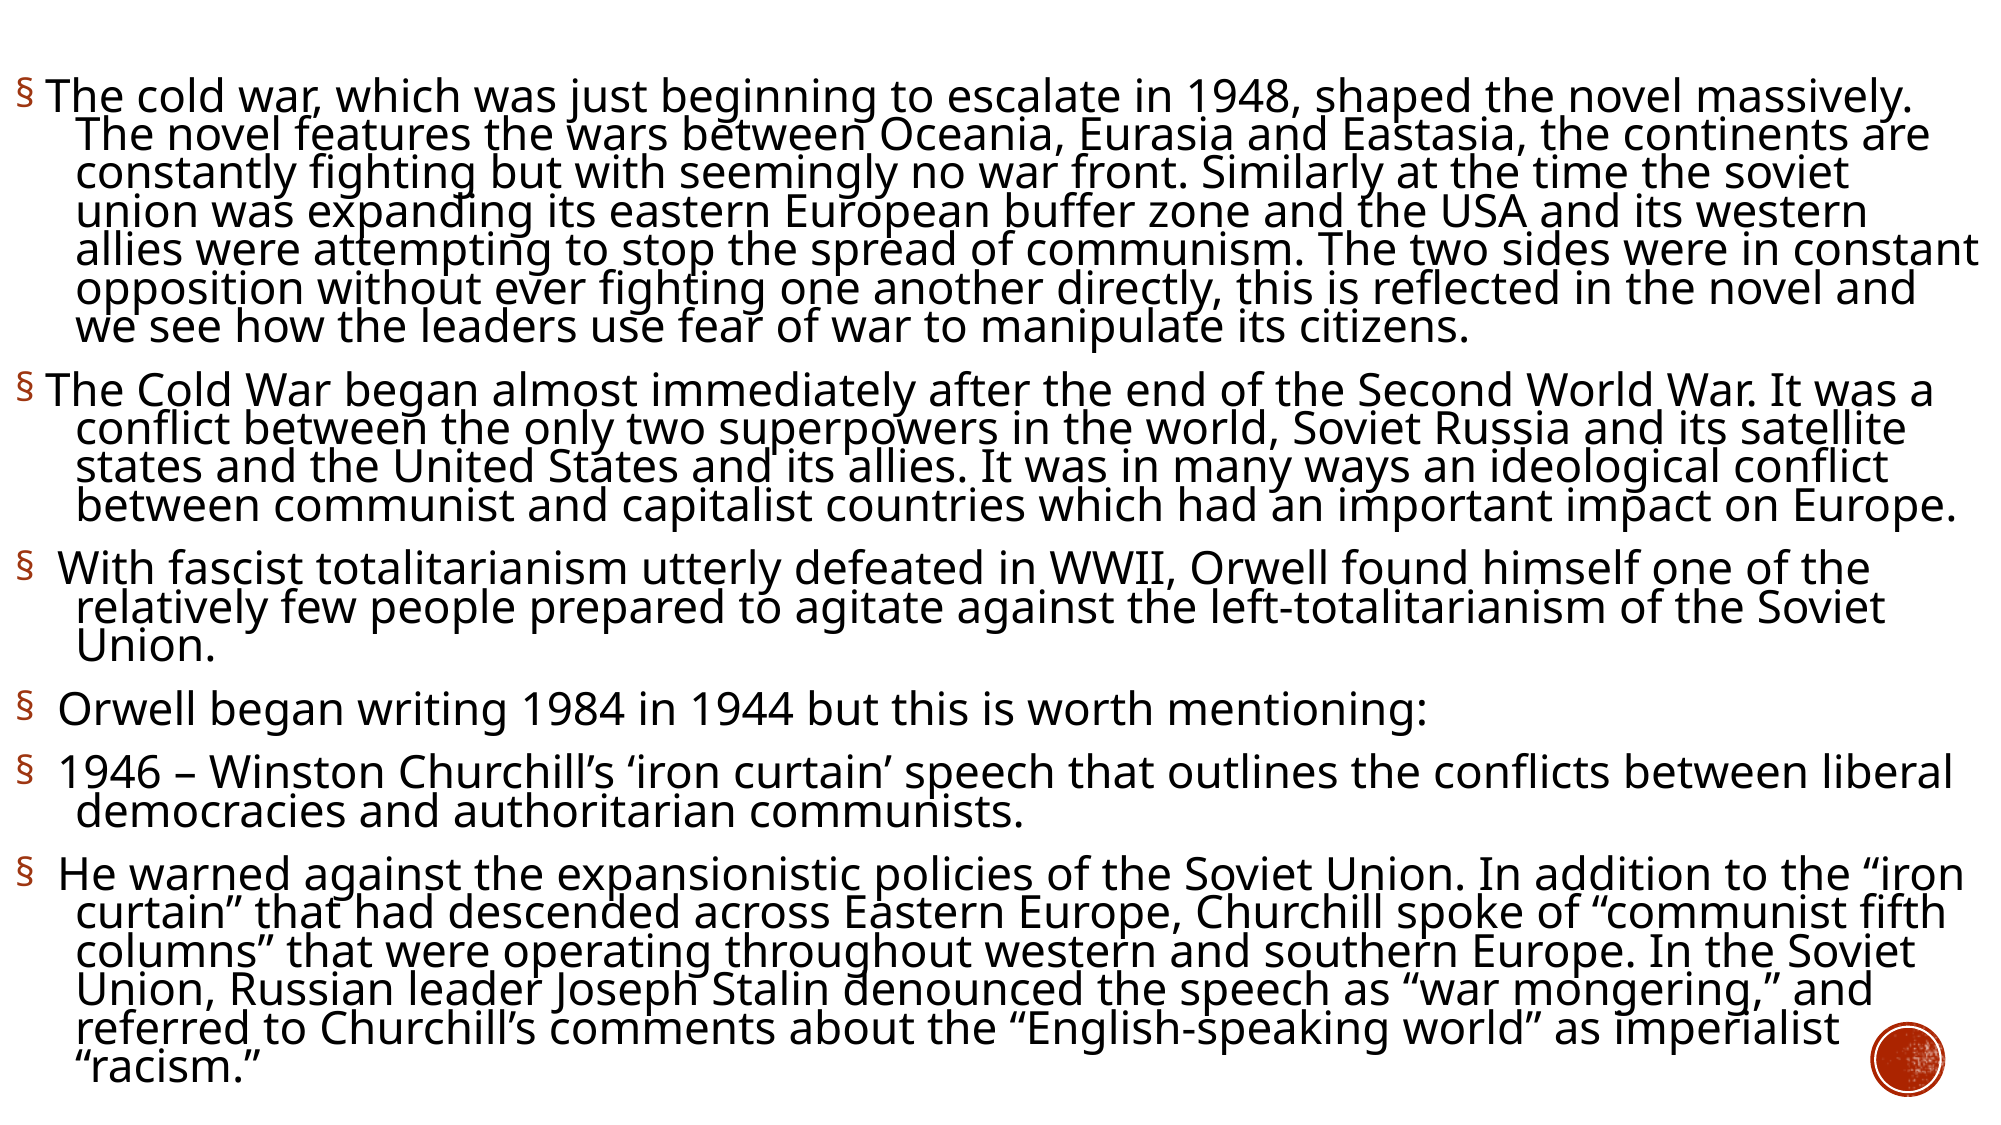

# The cold war, which was just beginning to escalate in 1948, shaped the novel massively. The novel features the wars between Oceania, Eurasia and Eastasia, the continents are constantly fighting but with seemingly no war front. Similarly at the time the soviet union was expanding its eastern European buffer zone and the USA and its western allies were attempting to stop the spread of communism. The two sides were in constant opposition without ever fighting one another directly, this is reflected in the novel and we see how the leaders use fear of war to manipulate its citizens.
The Cold War began almost immediately after the end of the Second World War. It was a conflict between the only two superpowers in the world, Soviet Russia and its satellite states and the United States and its allies. It was in many ways an ideological conflict between communist and capitalist countries which had an important impact on Europe.
 With fascist totalitarianism utterly defeated in WWII, Orwell found himself one of the relatively few people prepared to agitate against the left-totalitarianism of the Soviet Union.
 Orwell began writing 1984 in 1944 but this is worth mentioning:
 1946 – Winston Churchill’s ‘iron curtain’ speech that outlines the conflicts between liberal democracies and authoritarian communists.
 He warned against the expansionistic policies of the Soviet Union. In addition to the “iron curtain” that had descended across Eastern Europe, Churchill spoke of “communist fifth columns” that were operating throughout western and southern Europe. In the Soviet Union, Russian leader Joseph Stalin denounced the speech as “war mongering,” and referred to Churchill’s comments about the “English-speaking world” as imperialist “racism.”